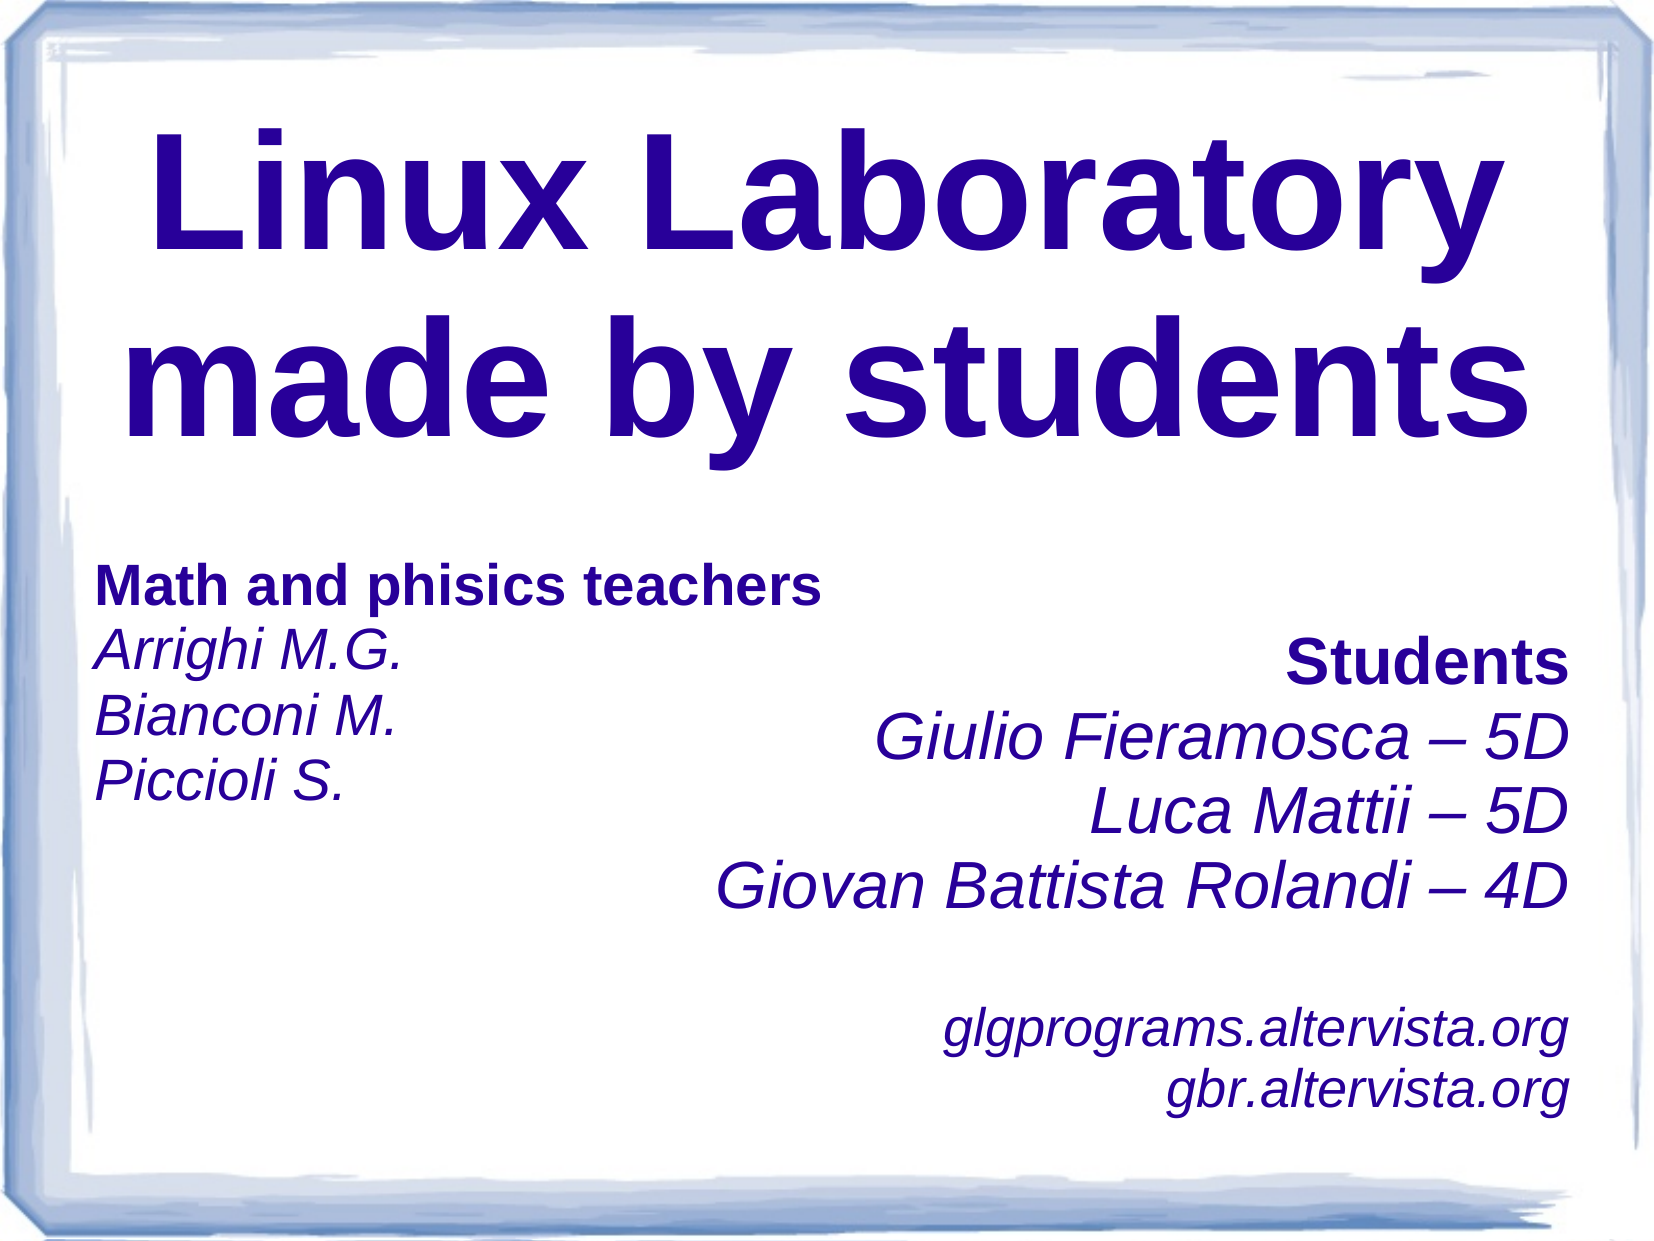

# Linux Laboratory made by students
Math and phisics teachers
Arrighi M.G.
Bianconi M.
Piccioli S.
Students
Giulio Fieramosca – 5D
Luca Mattii – 5D
Giovan Battista Rolandi – 4D
glgprograms.altervista.org
gbr.altervista.org